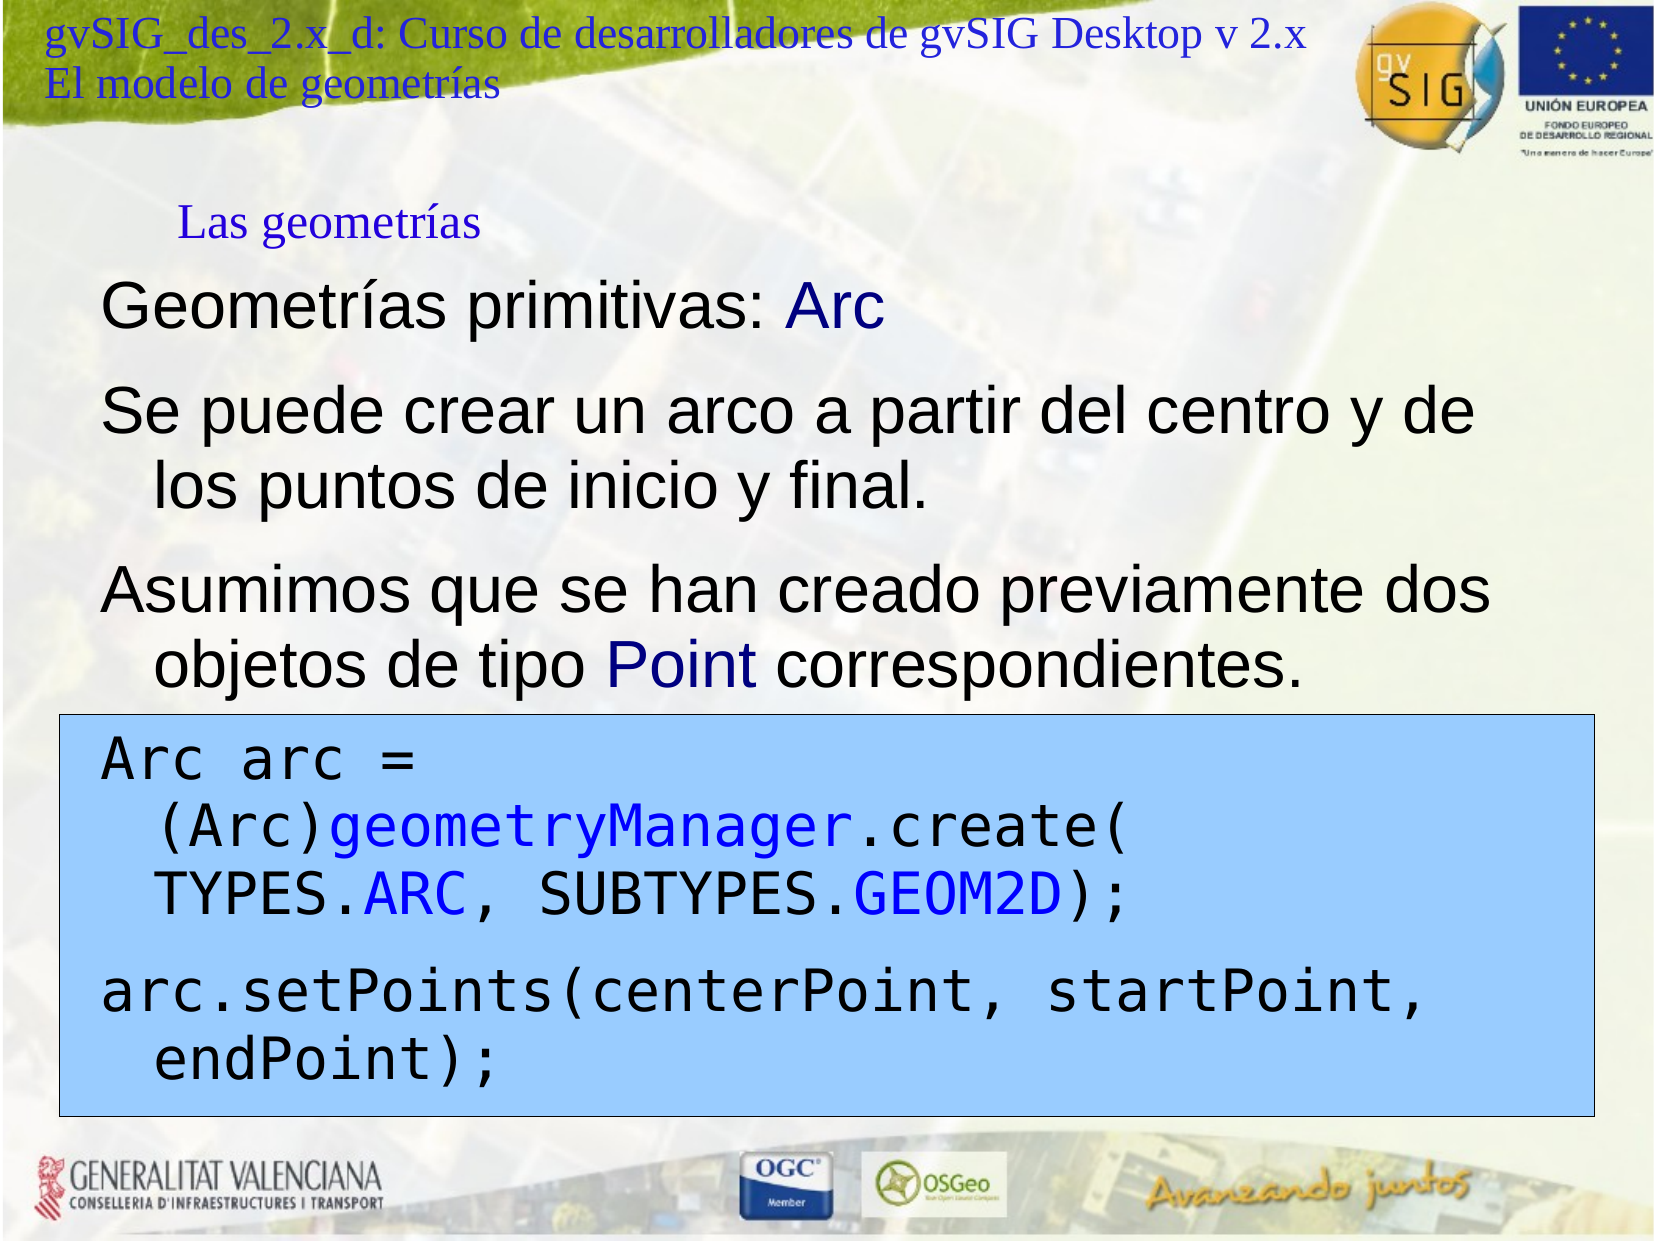

Las geometrías
# Geometrías primitivas: Arc
Se puede crear un arco a partir del centro y de los puntos de inicio y final.
Asumimos que se han creado previamente dos objetos de tipo Point correspondientes.
Arc arc = (Arc)geometryManager.create( TYPES.ARC, SUBTYPES.GEOM2D);
arc.setPoints(centerPoint, startPoint, endPoint);